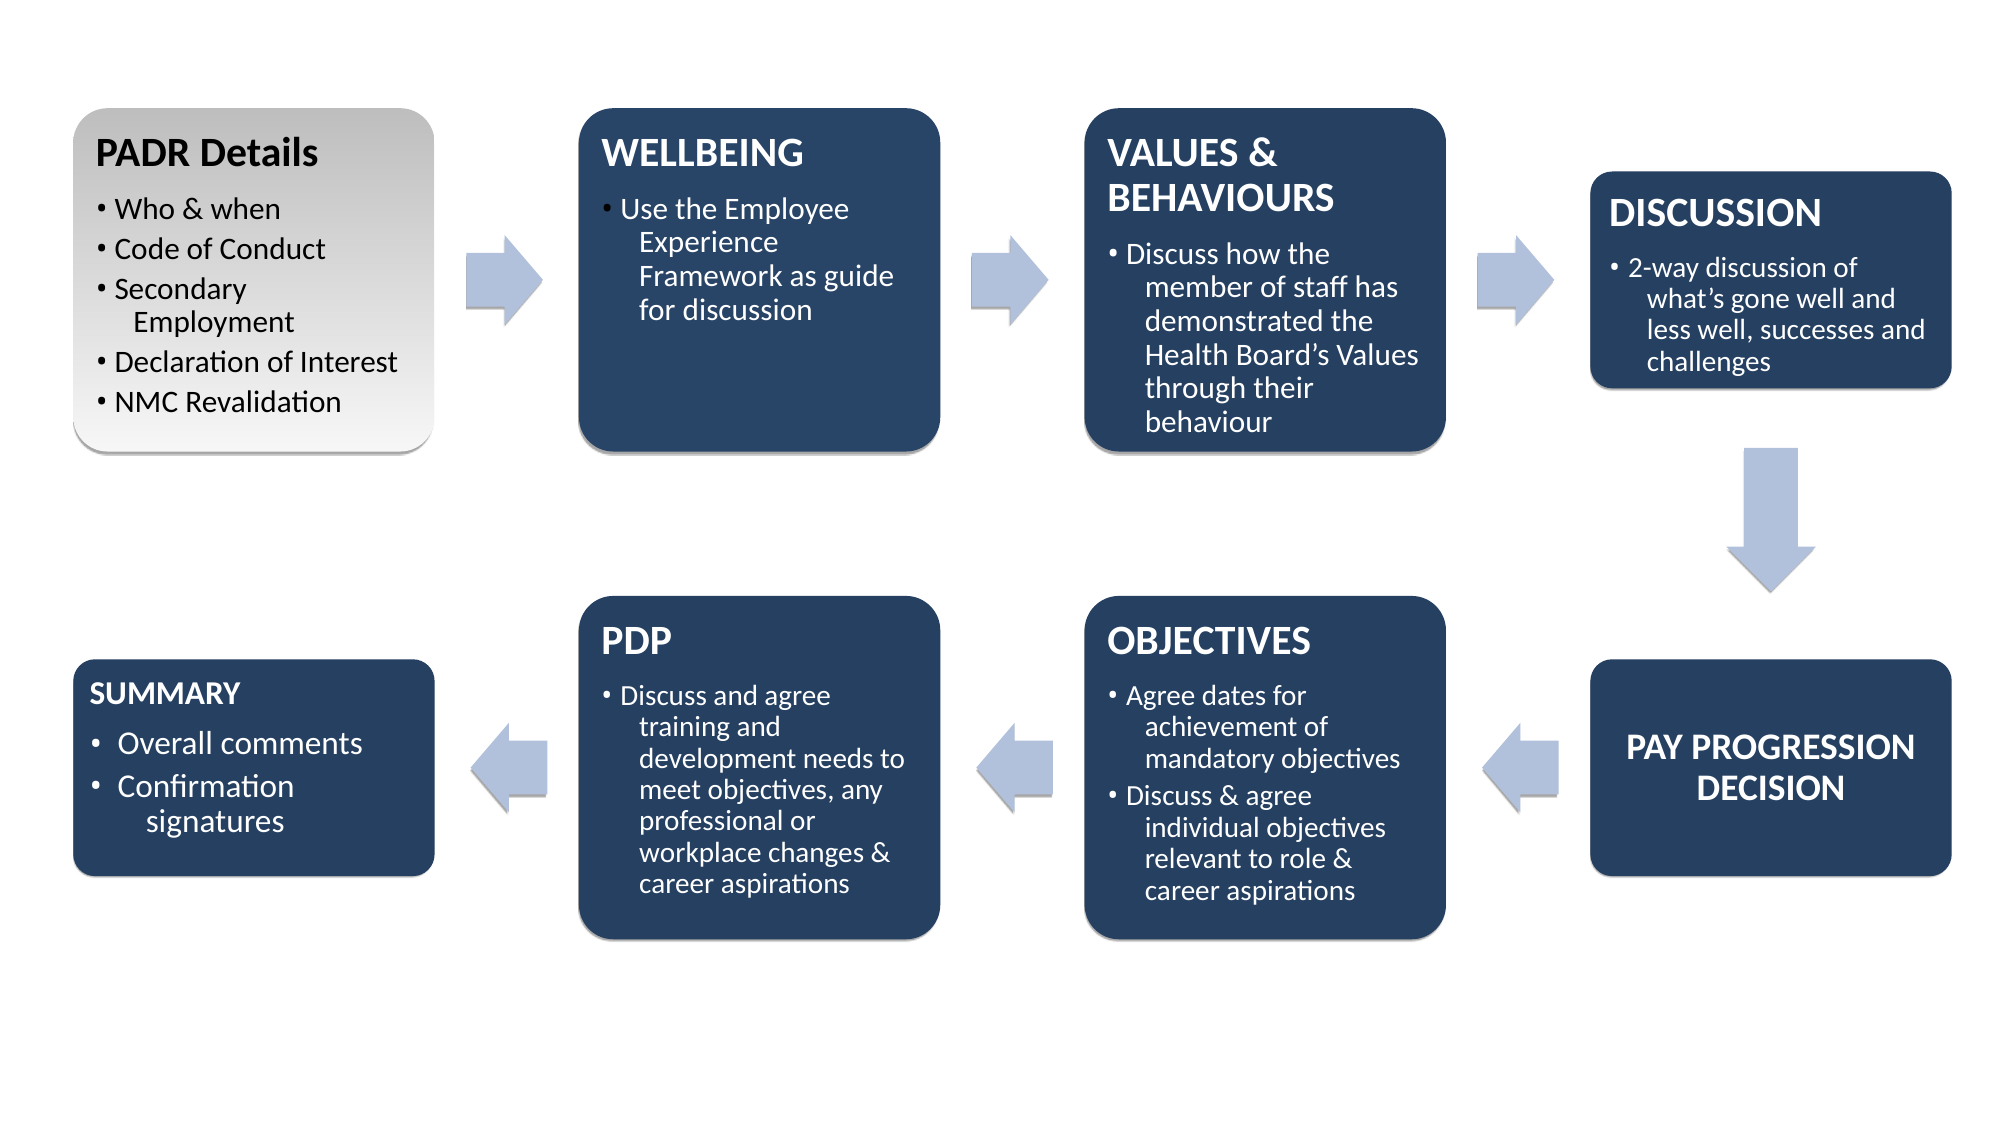

PADR Details
Who & when
Code of Conduct
Secondary Employment
Declaration of Interest
NMC Revalidation
WELLBEING
Use the Employee Experience Framework as guide for discussion
VALUES & BEHAVIOURS
Discuss how the member of staff has demonstrated the Health Board’s Values through their behaviour
DISCUSSION
2-way discussion of what’s gone well and less well, successes and challenges
PDP
Discuss and agree training and development needs to meet objectives, any professional or workplace changes & career aspirations
OBJECTIVES
Agree dates for achievement of mandatory objectives
Discuss & agree individual objectives relevant to role & career aspirations
SUMMARY
Overall comments
Confirmation signatures
PAY PROGRESSION DECISION